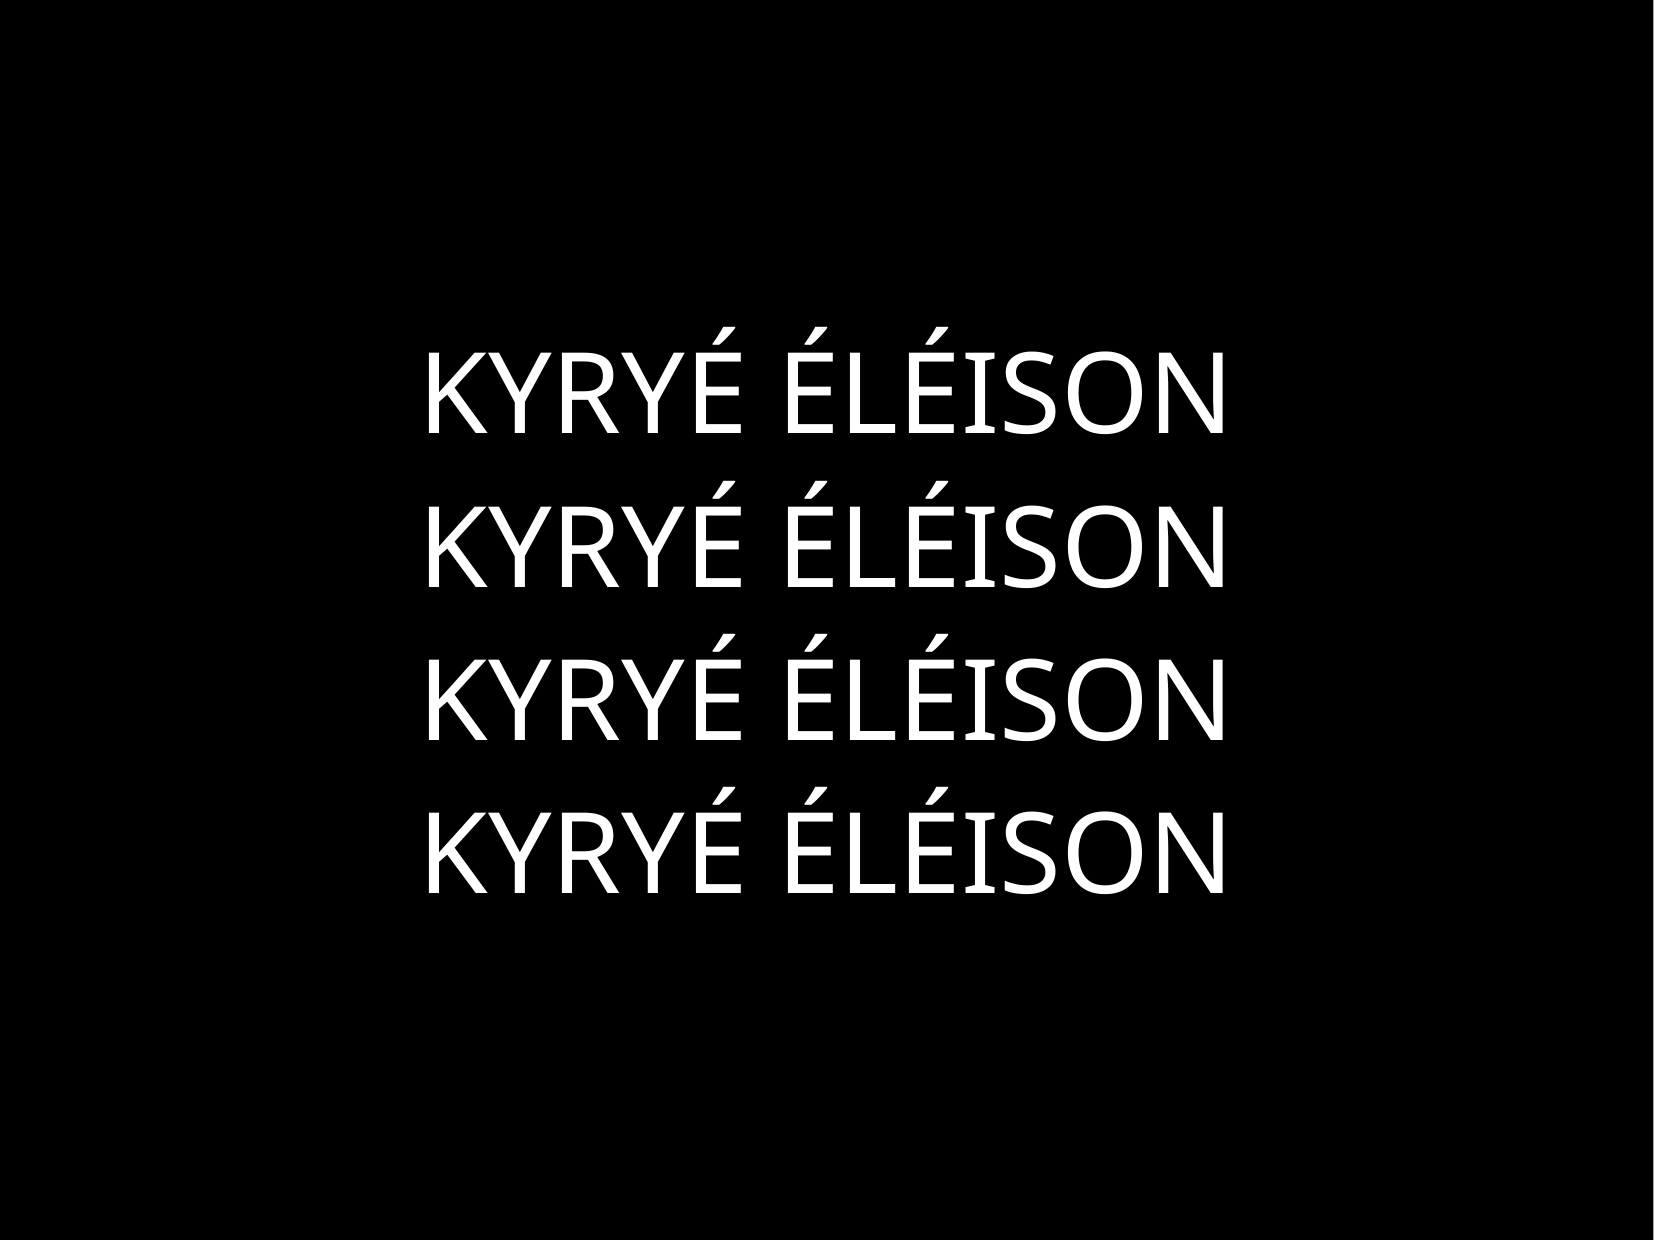

# KYRYÉ ÉLÉISON
KYRYÉ ÉLÉISON
KYRYÉ ÉLÉISON
KYRYÉ ÉLÉISON